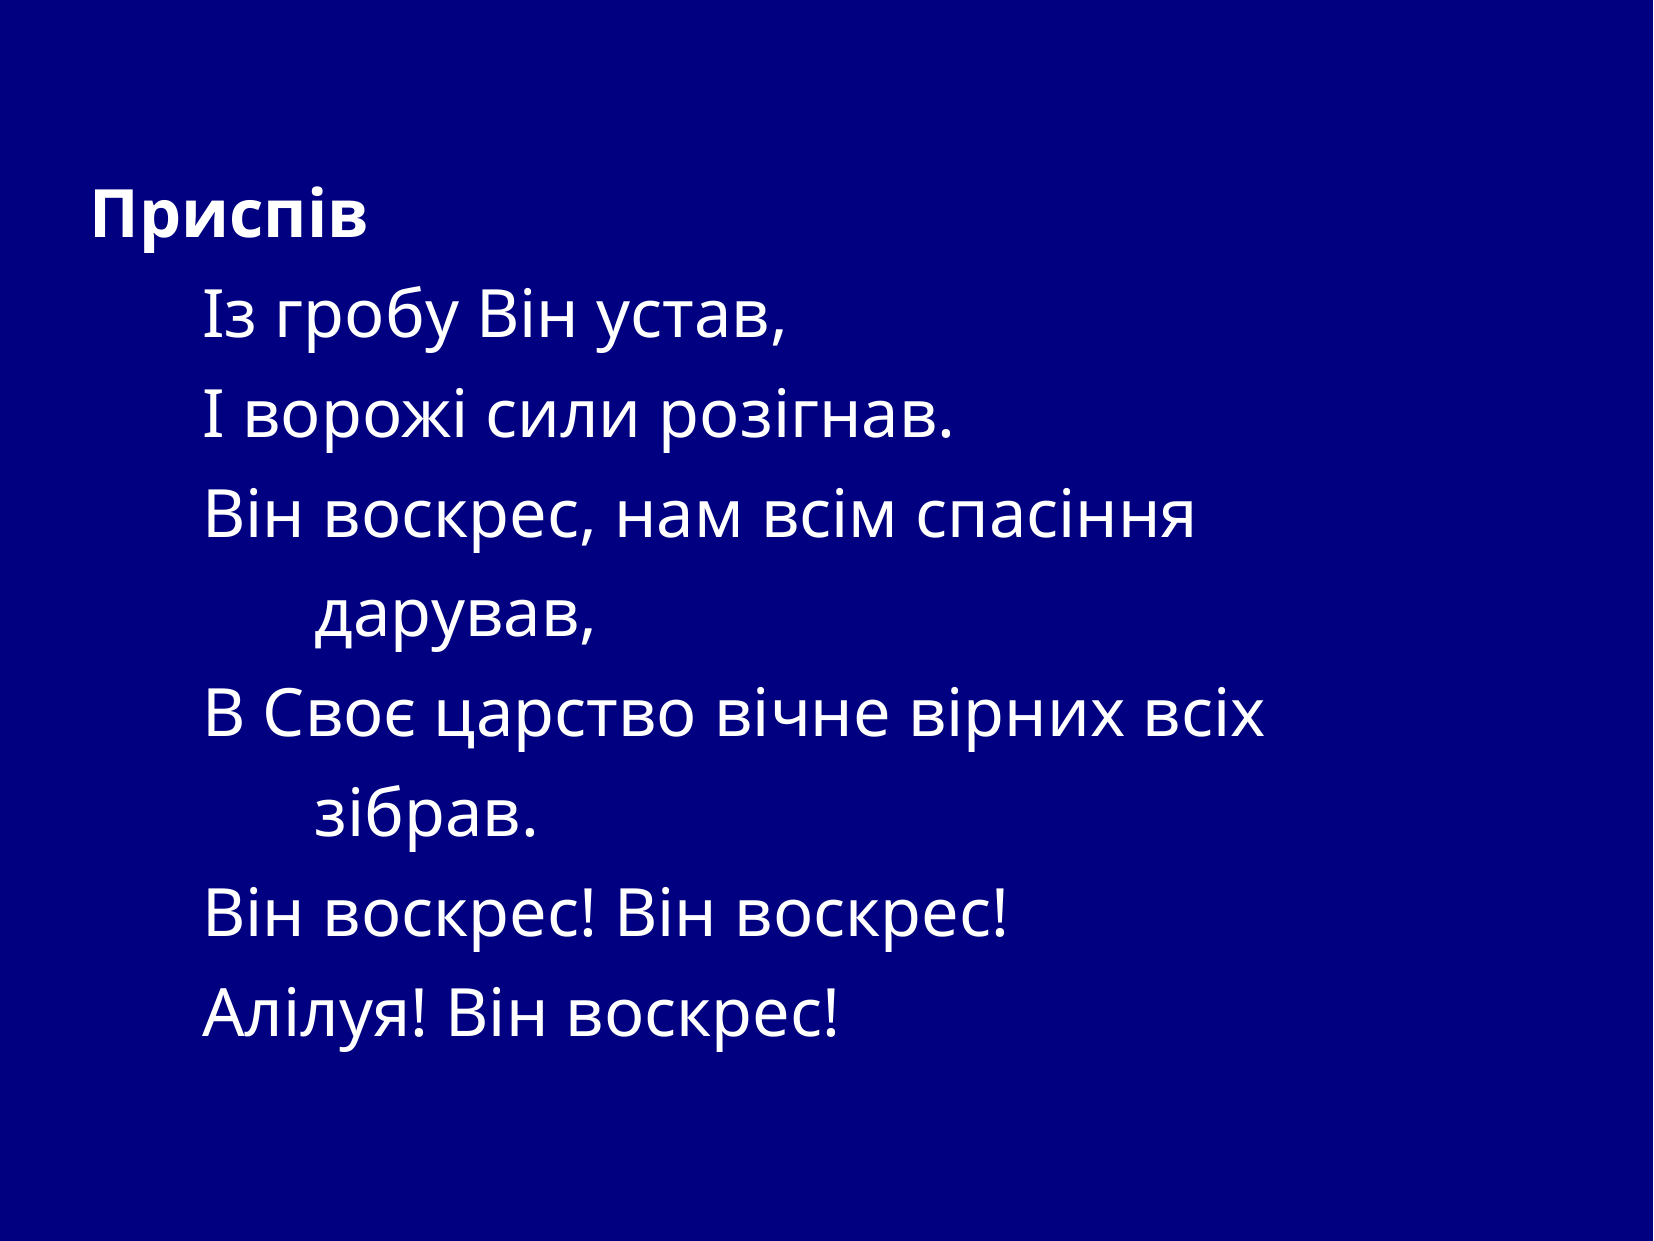

Приспів
	Із гробу Він устав,
	І ворожі сили розігнав.
	Він воскрес, нам всім спасіння
		дарував,
	В Своє царство вічне вірних всіх
		зібрав.
	Він воскрес! Він воскрес!
	Алілуя! Він воскрес!